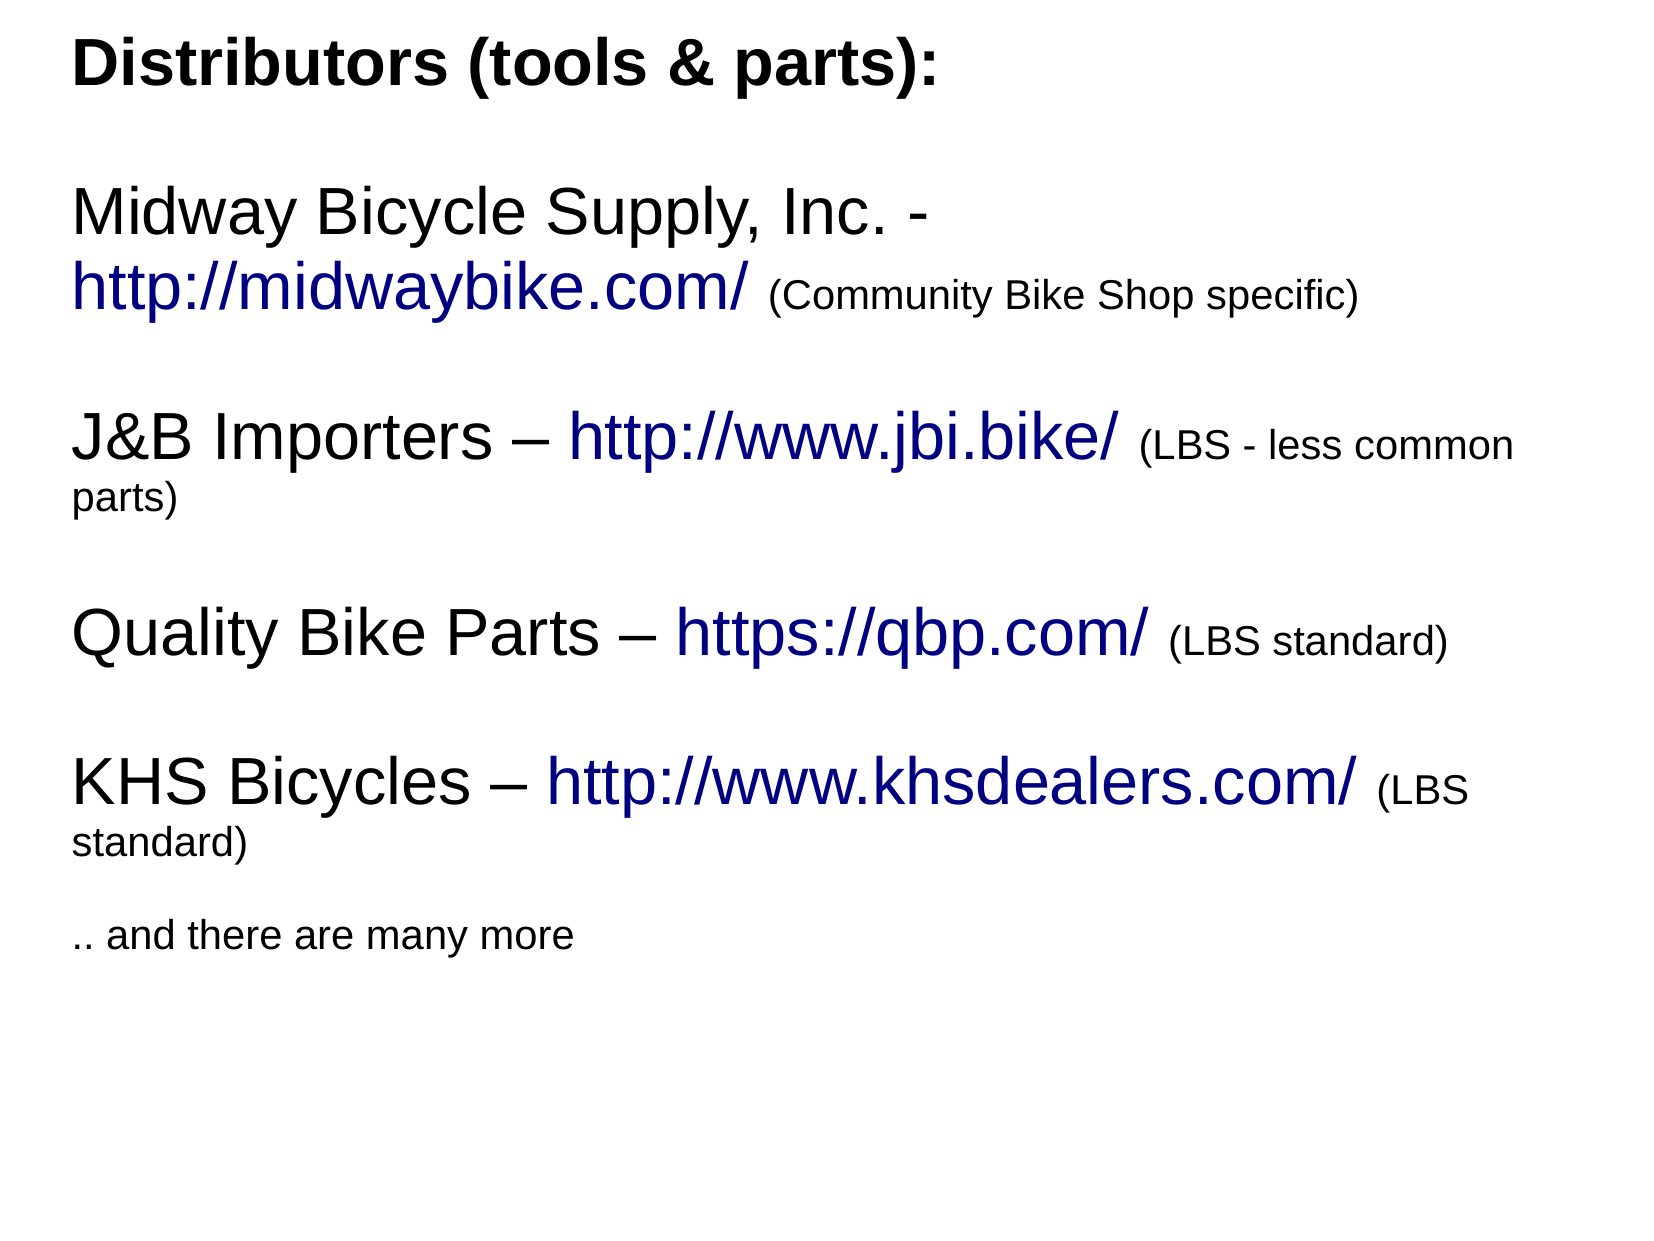

# Distributors (tools & parts):
Midway Bicycle Supply, Inc. - http://midwaybike.com/ (Community Bike Shop specific)
J&B Importers – http://www.jbi.bike/ (LBS - less common parts)
Quality Bike Parts – https://qbp.com/ (LBS standard)
KHS Bicycles – http://www.khsdealers.com/ (LBS standard)
.. and there are many more